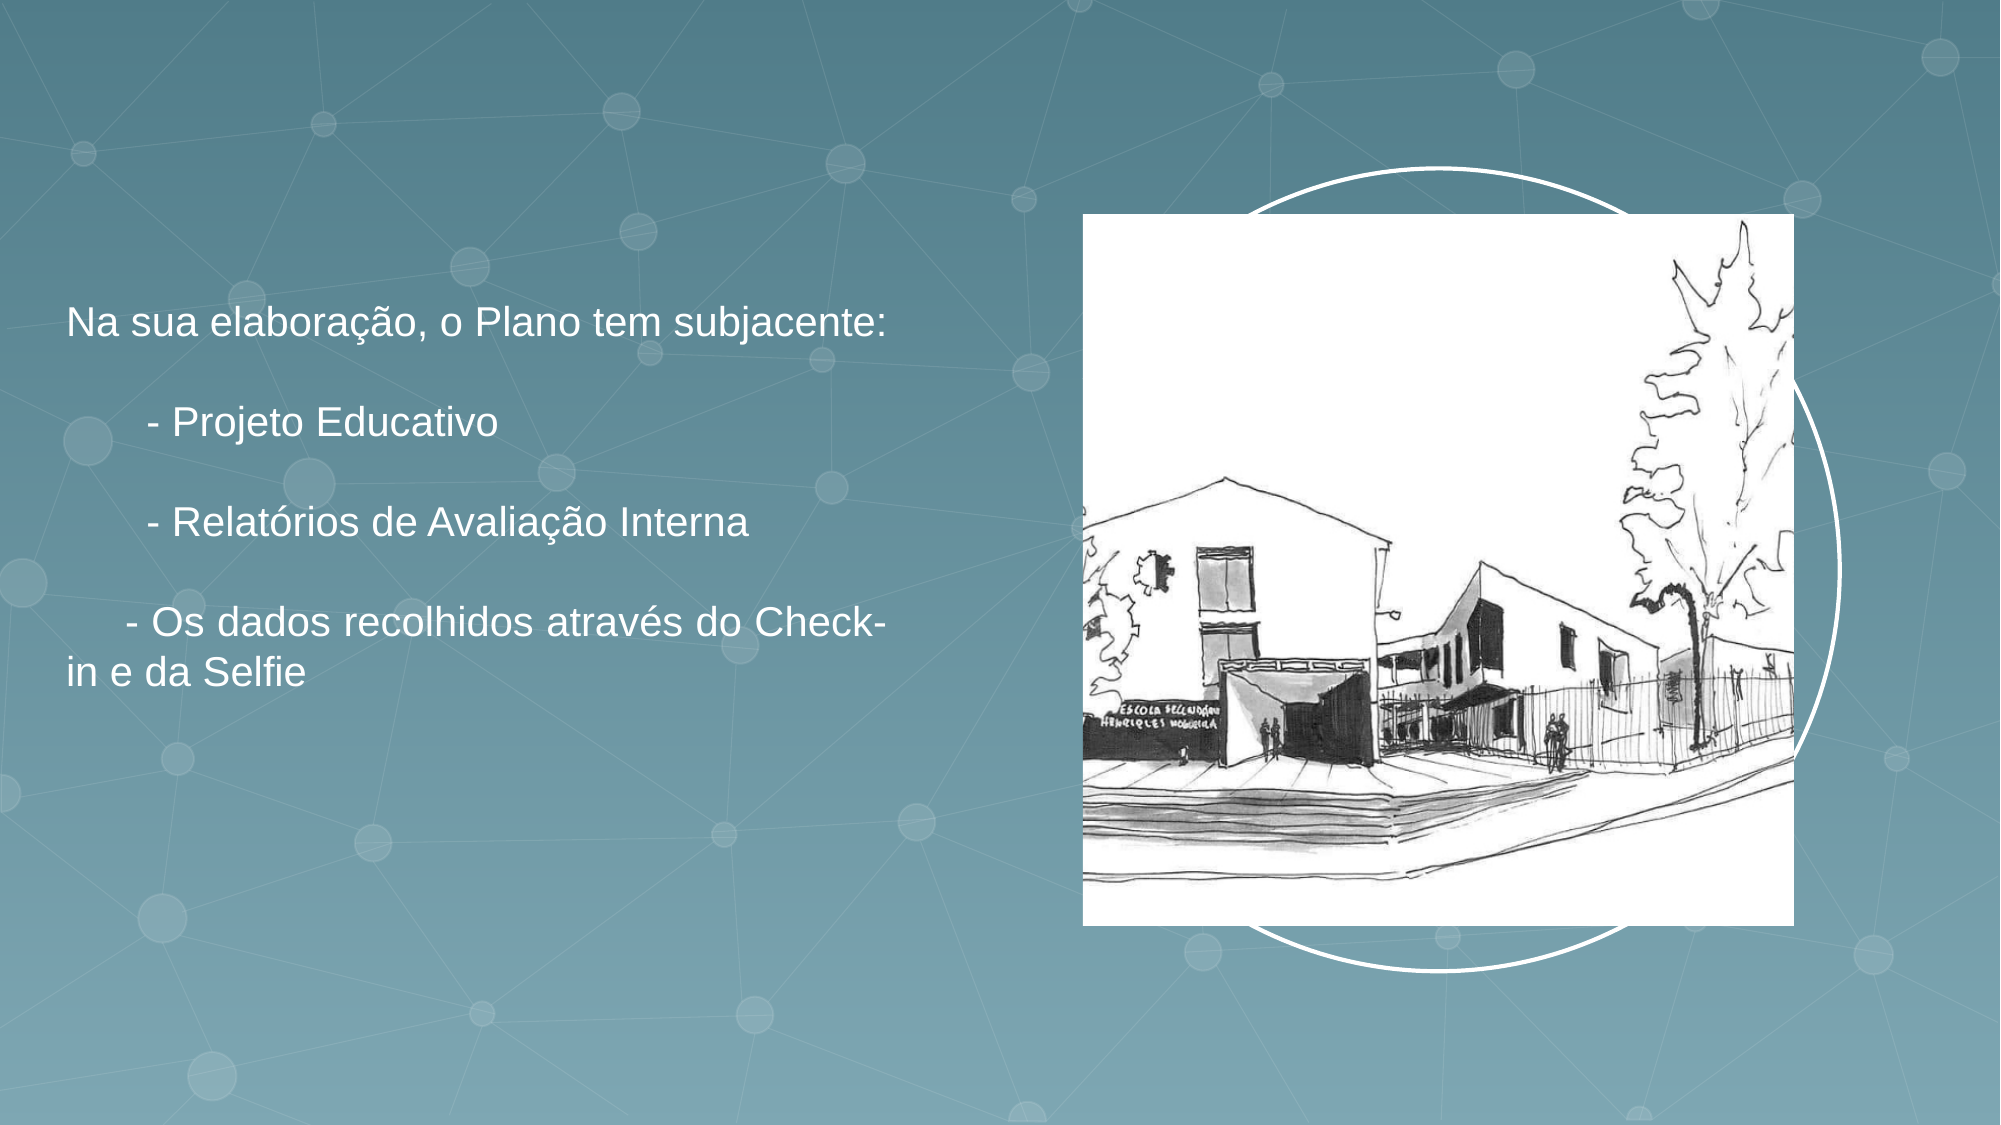

Na sua elaboração, o Plano tem subjacente:
       - Projeto Educativo
       - Relatórios de Avaliação Interna
     - Os dados recolhidos através do Check-in e da Selfie